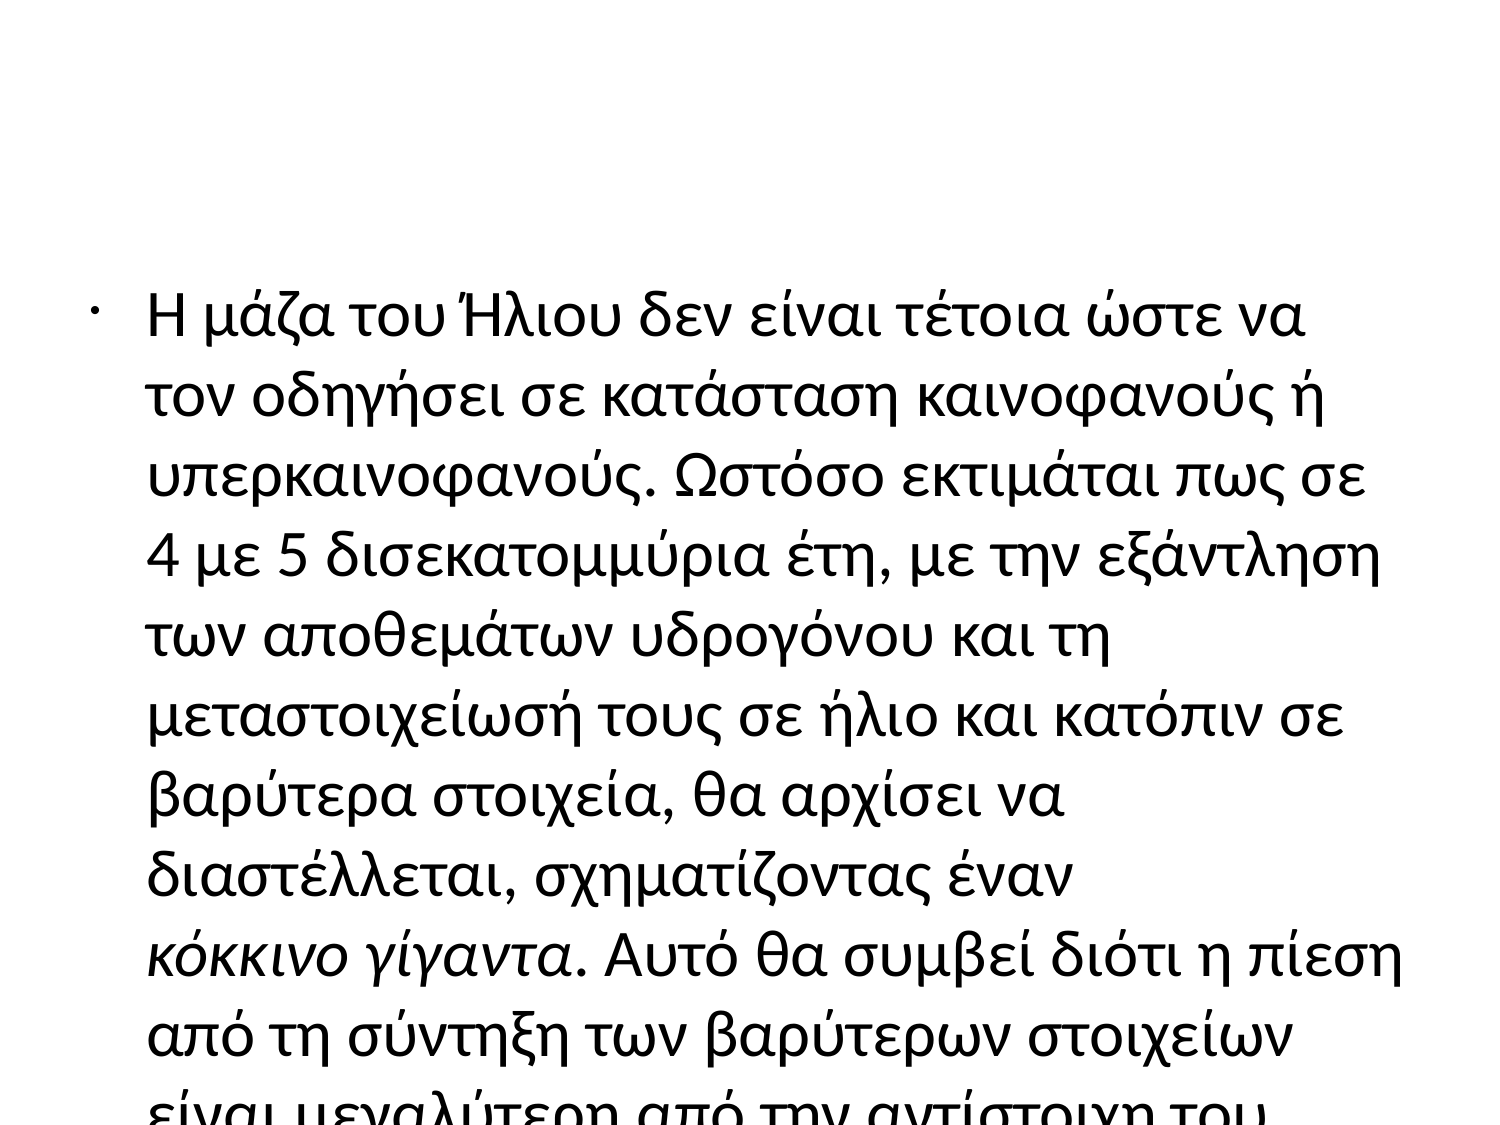

#
Η μάζα του Ήλιου δεν είναι τέτοια ώστε να τον οδηγήσει σε κατάσταση καινοφανούς ή υπερκαινοφανούς. Ωστόσο εκτιμάται πως σε 4 με 5 δισεκατομμύρια έτη, με την εξάντληση των αποθεμάτων υδρογόνου και τη μεταστοιχείωσή τους σε ήλιο και κατόπιν σε βαρύτερα στοιχεία, θα αρχίσει να διαστέλλεται, σχηματίζοντας έναν κόκκινο γίγαντα. Αυτό θα συμβεί διότι η πίεση από τη σύντηξη των βαρύτερων στοιχείων είναι μεγαλύτερη από την αντίστοιχη του υδρογόνου, έτσι για να εξισορροπηθεί με τη βαρύτητα θα μεγαλώσει ο όγκος του Ήλιου. Αν και είναι πιθανόν η έκταση του κόκκινου γίγαντα να φτάσει στην τροχιά της Γης, πρόσφατες έρευνες υποστηρίζουν πως η διαδικασία επέκτασης σε κόκκινο γίγαντα θα προωθήσει τη Γη σε απομακρυσμένη τροχιά, αποτρέποντας την εξάχνωσή της. Μετά τη φάση του κόκκινου γίγαντα, ο Ήλιος θα γίνει ένας λευκός νάνος, που θα περιβάλλεται από ένα πλανητικό νεφέλωμα, ο οποίος θα ψύχεται για δεκάδες δισεκατομμύρια έτη, μέχρι να καταλήξει σε μια ψυχρή και σκοτεινή μάζα, που αναφέρεται με τον όρο καφέ νάνος.